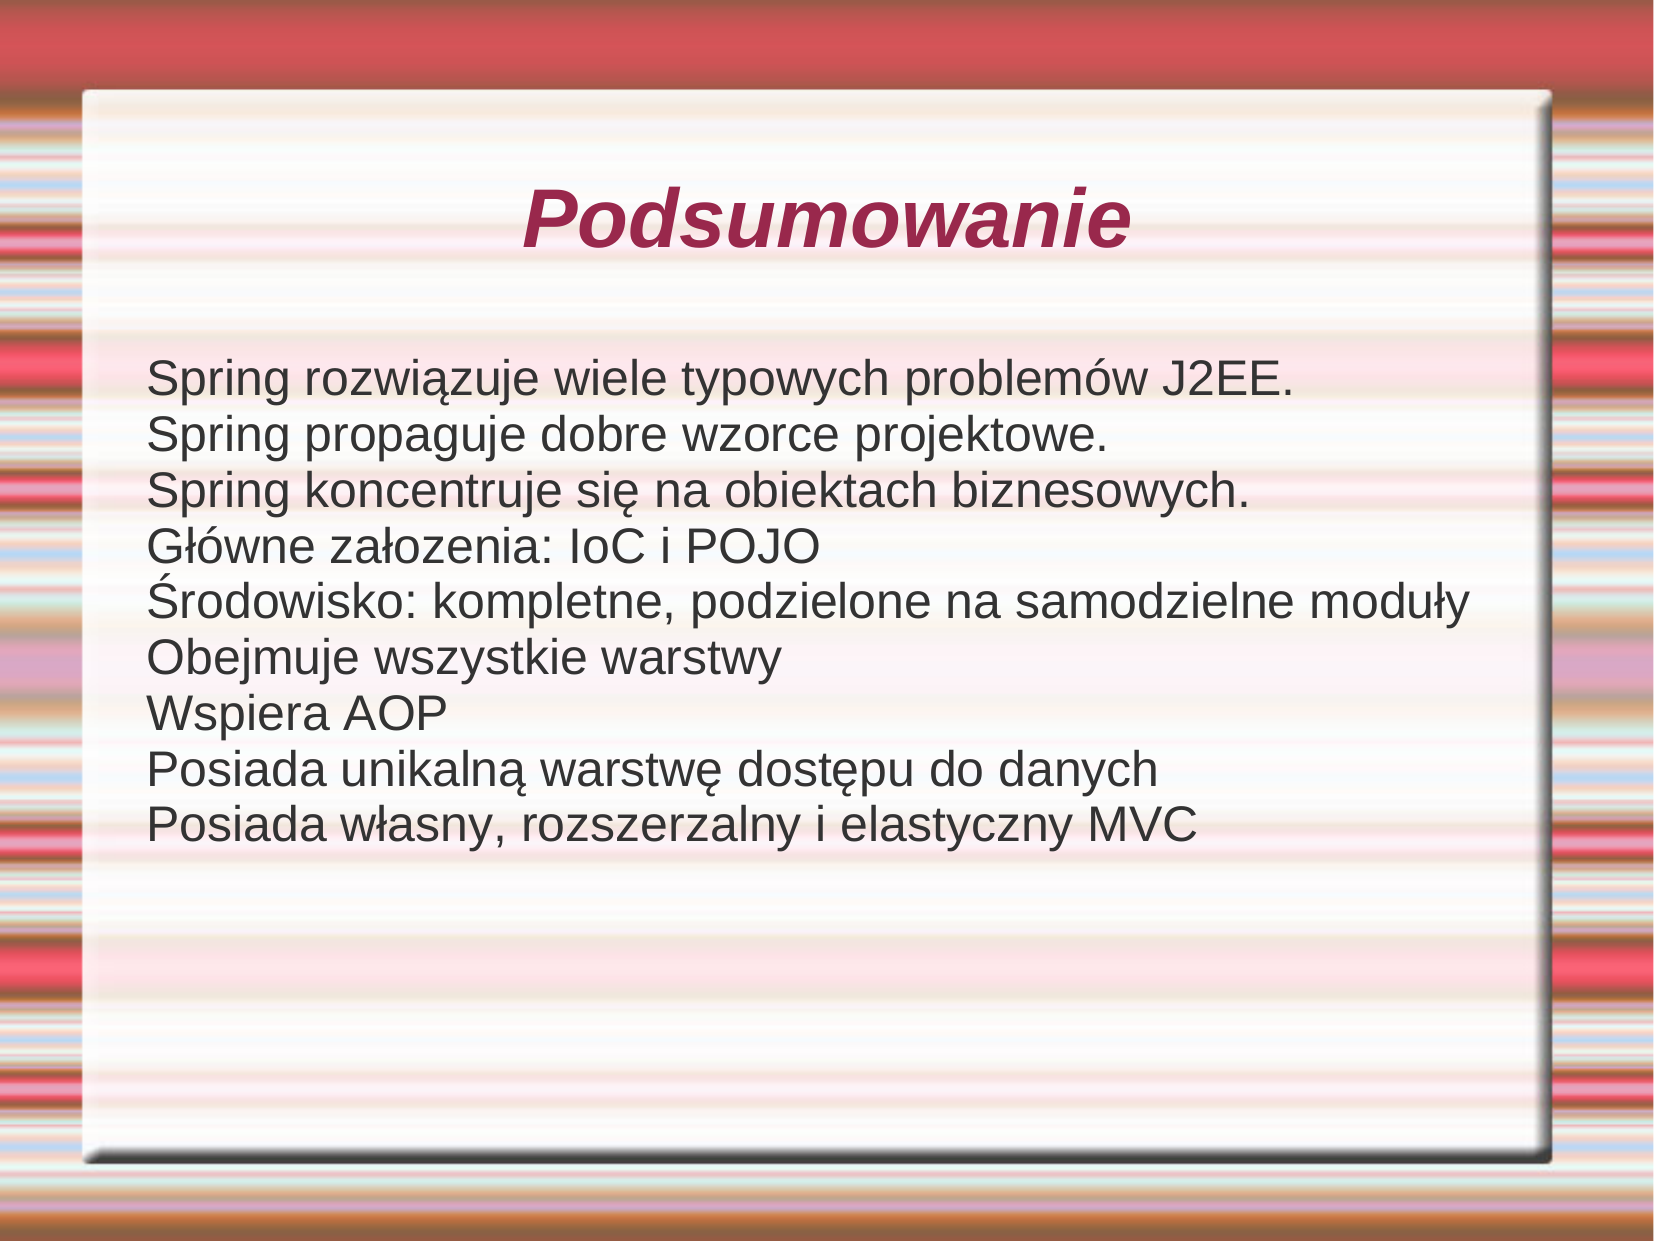

# Podsumowanie
Spring rozwiązuje wiele typowych problemów J2EE.
Spring propaguje dobre wzorce projektowe.
Spring koncentruje się na obiektach biznesowych.
Główne załozenia: IoC i POJO
Środowisko: kompletne, podzielone na samodzielne moduły
Obejmuje wszystkie warstwy
Wspiera AOP
Posiada unikalną warstwę dostępu do danych
Posiada własny, rozszerzalny i elastyczny MVC